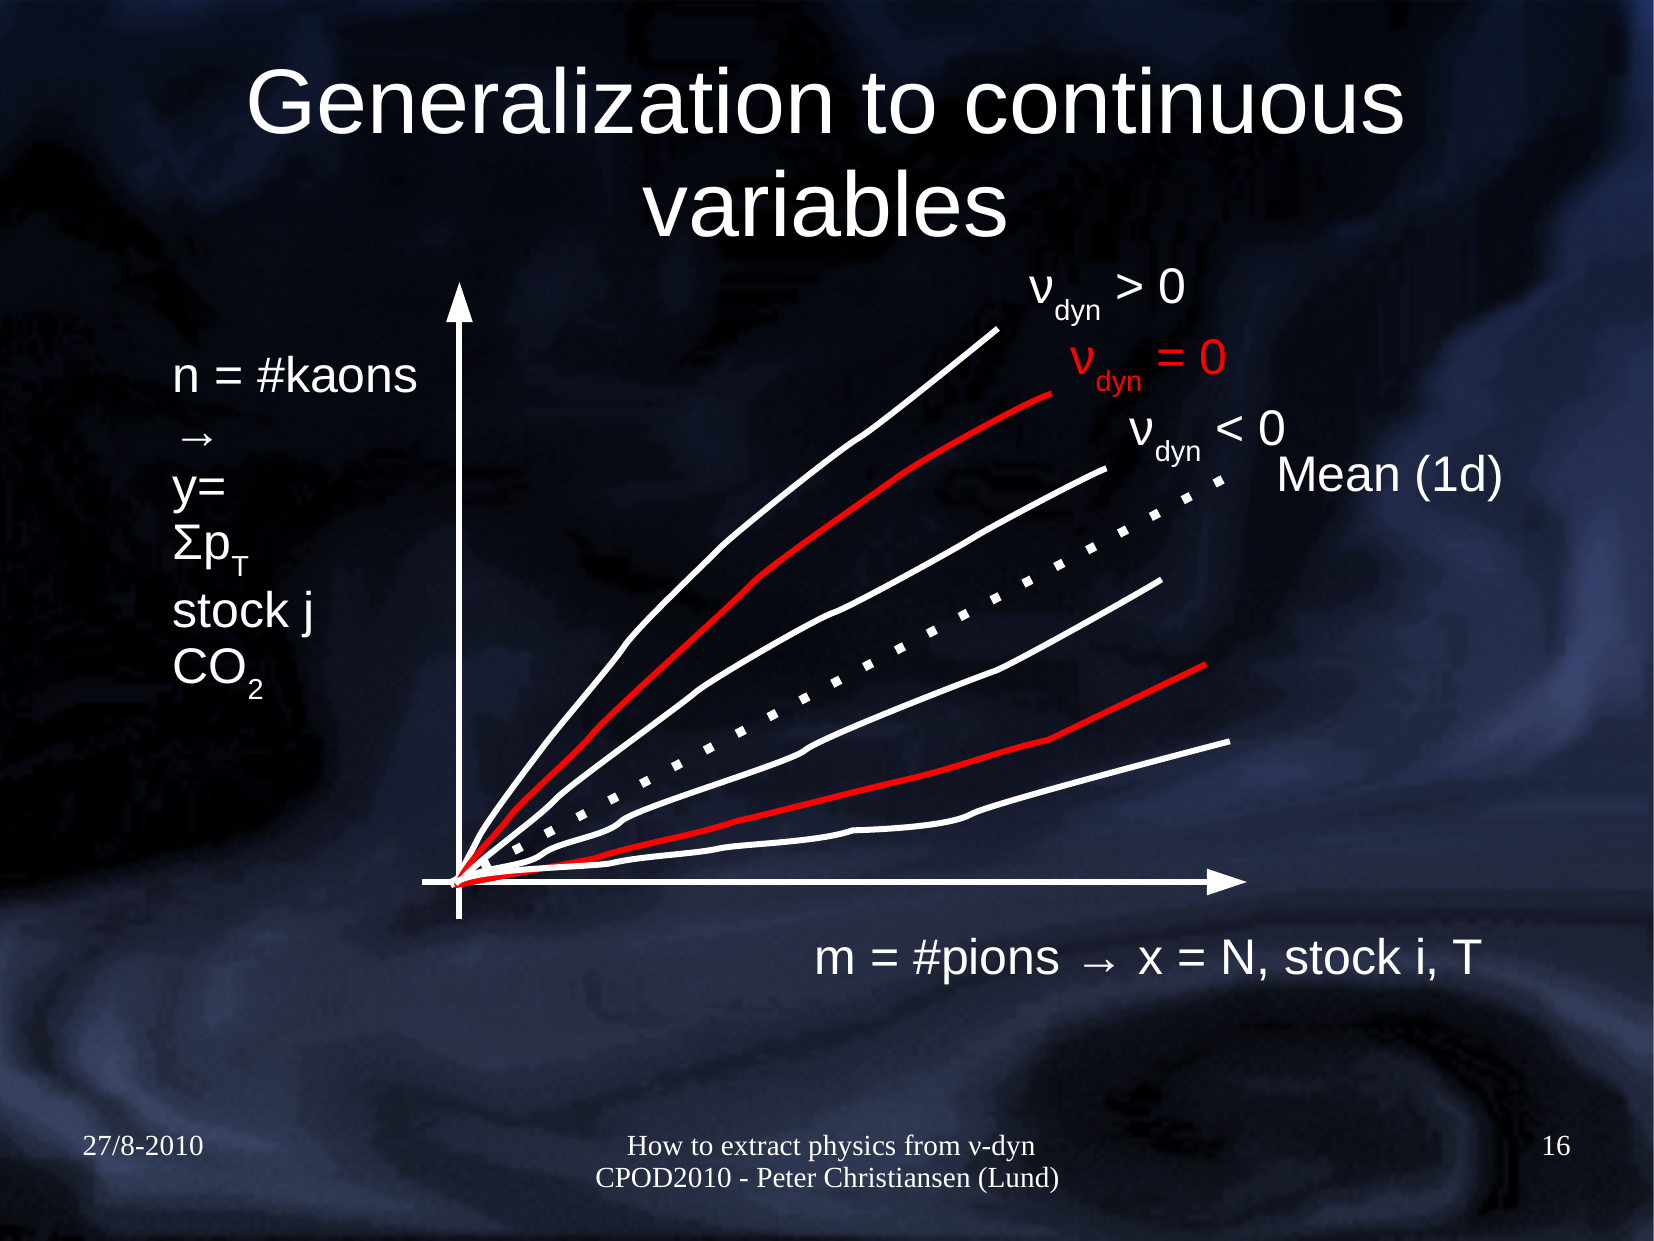

# Generalization to continuous variables
νdyn > 0
νdyn = 0
n = #kaons
→
y=
ΣpT
stock j
CO2
νdyn < 0
Mean (1d)
m = #pions → x = N, stock i, T
27/8-2010
16